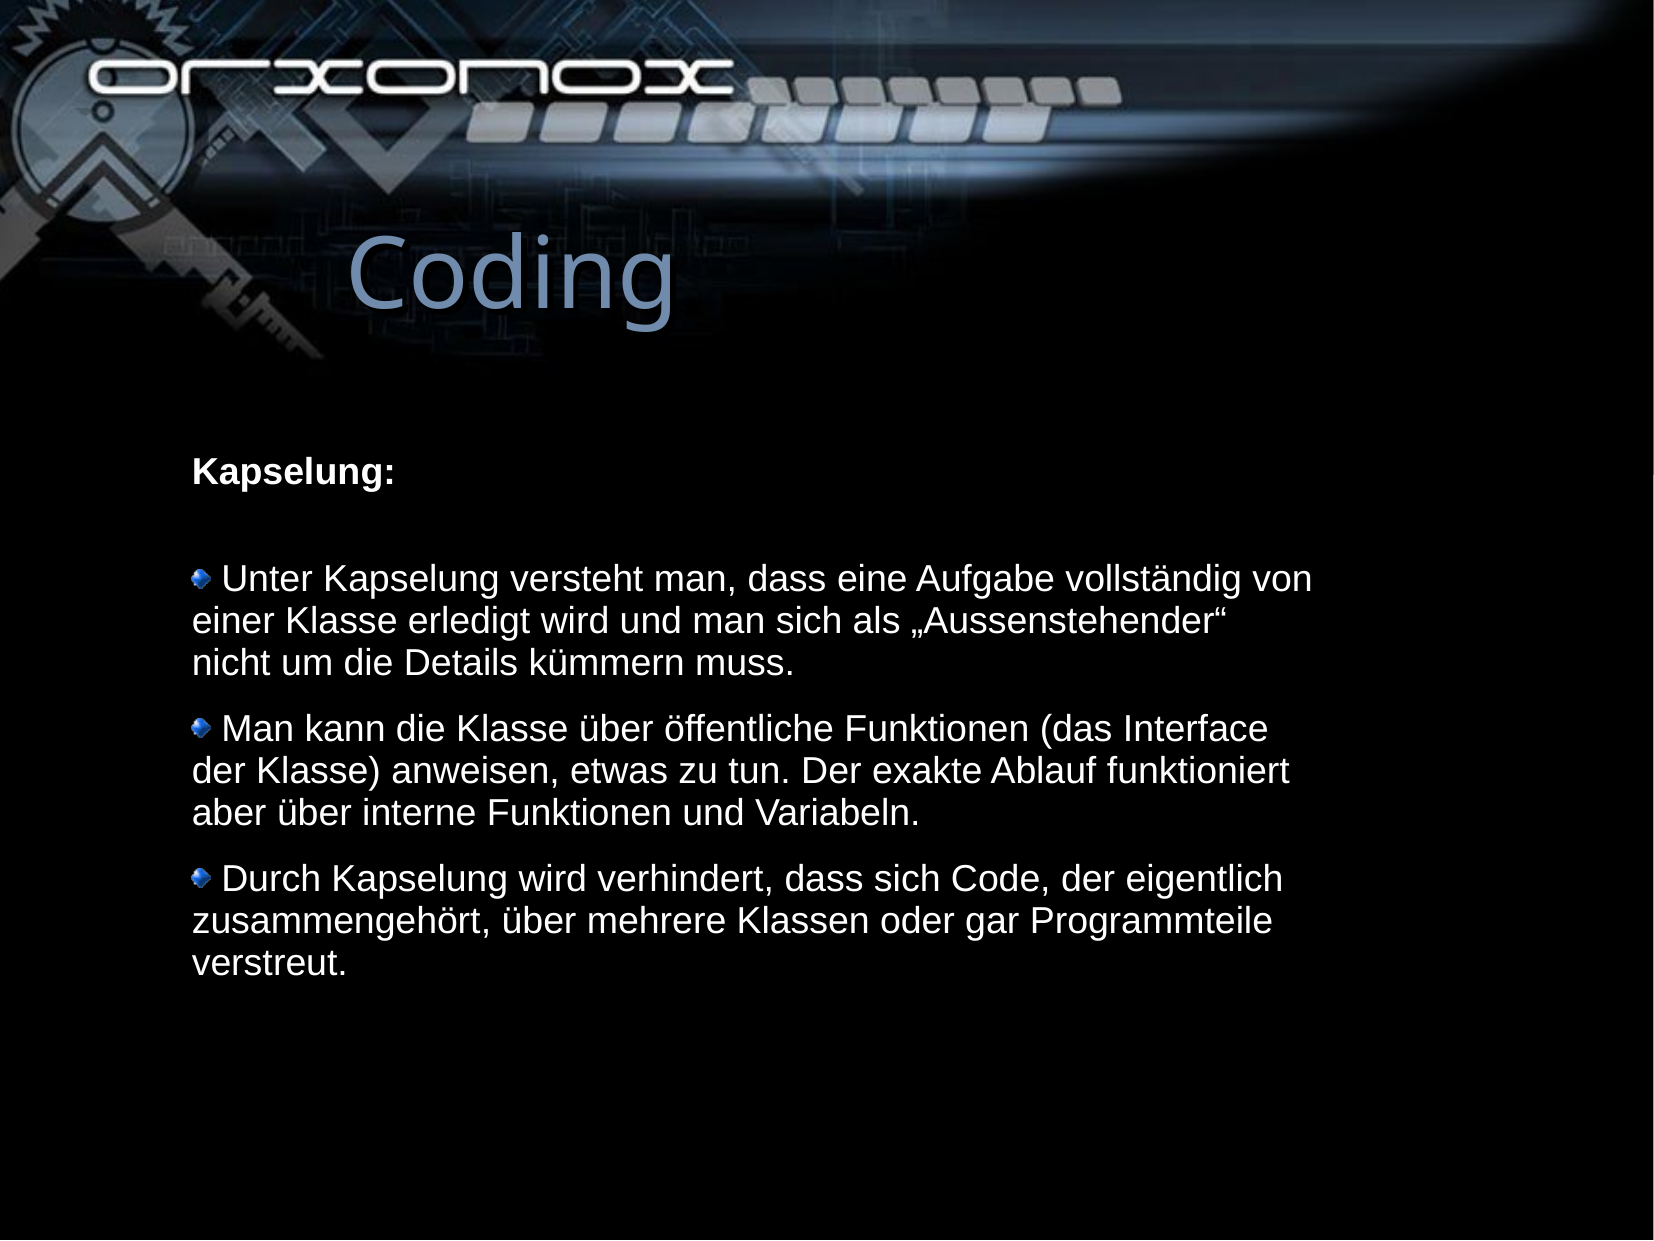

Coding
Kapselung:
 Unter Kapselung versteht man, dass eine Aufgabe vollständig von einer Klasse erledigt wird und man sich als „Aussenstehender“ nicht um die Details kümmern muss.
 Man kann die Klasse über öffentliche Funktionen (das Interface der Klasse) anweisen, etwas zu tun. Der exakte Ablauf funktioniert aber über interne Funktionen und Variabeln.
 Durch Kapselung wird verhindert, dass sich Code, der eigentlich zusammengehört, über mehrere Klassen oder gar Programmteile verstreut.